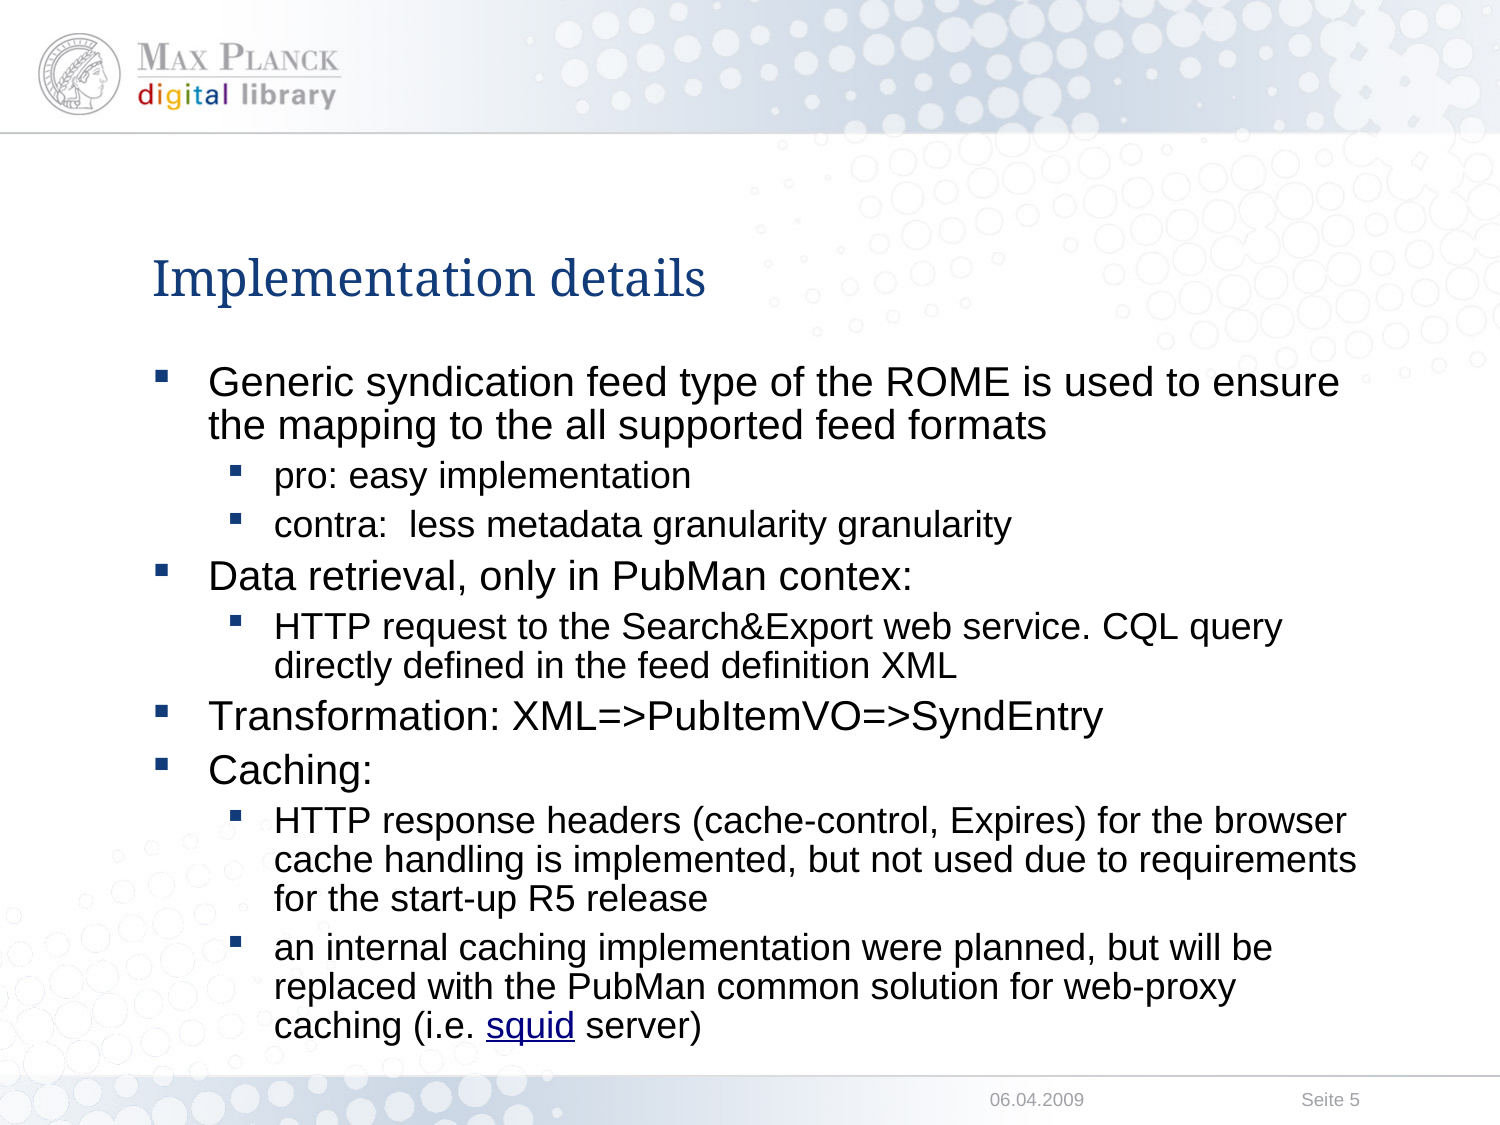

# Implementation details
Generic syndication feed type of the ROME is used to ensure the mapping to the all supported feed formats
pro: easy implementation
contra: less metadata granularity granularity
Data retrieval, only in PubMan contex:
HTTP request to the Search&Export web service. CQL query directly defined in the feed definition XML
Transformation: XML=>PubItemVO=>SyndEntry
Caching:
HTTP response headers (cache-control, Expires) for the browser cache handling is implemented, but not used due to requirements for the start-up R5 release
an internal caching implementation were planned, but will be replaced with the PubMan common solution for web-proxy caching (i.e. squid server)